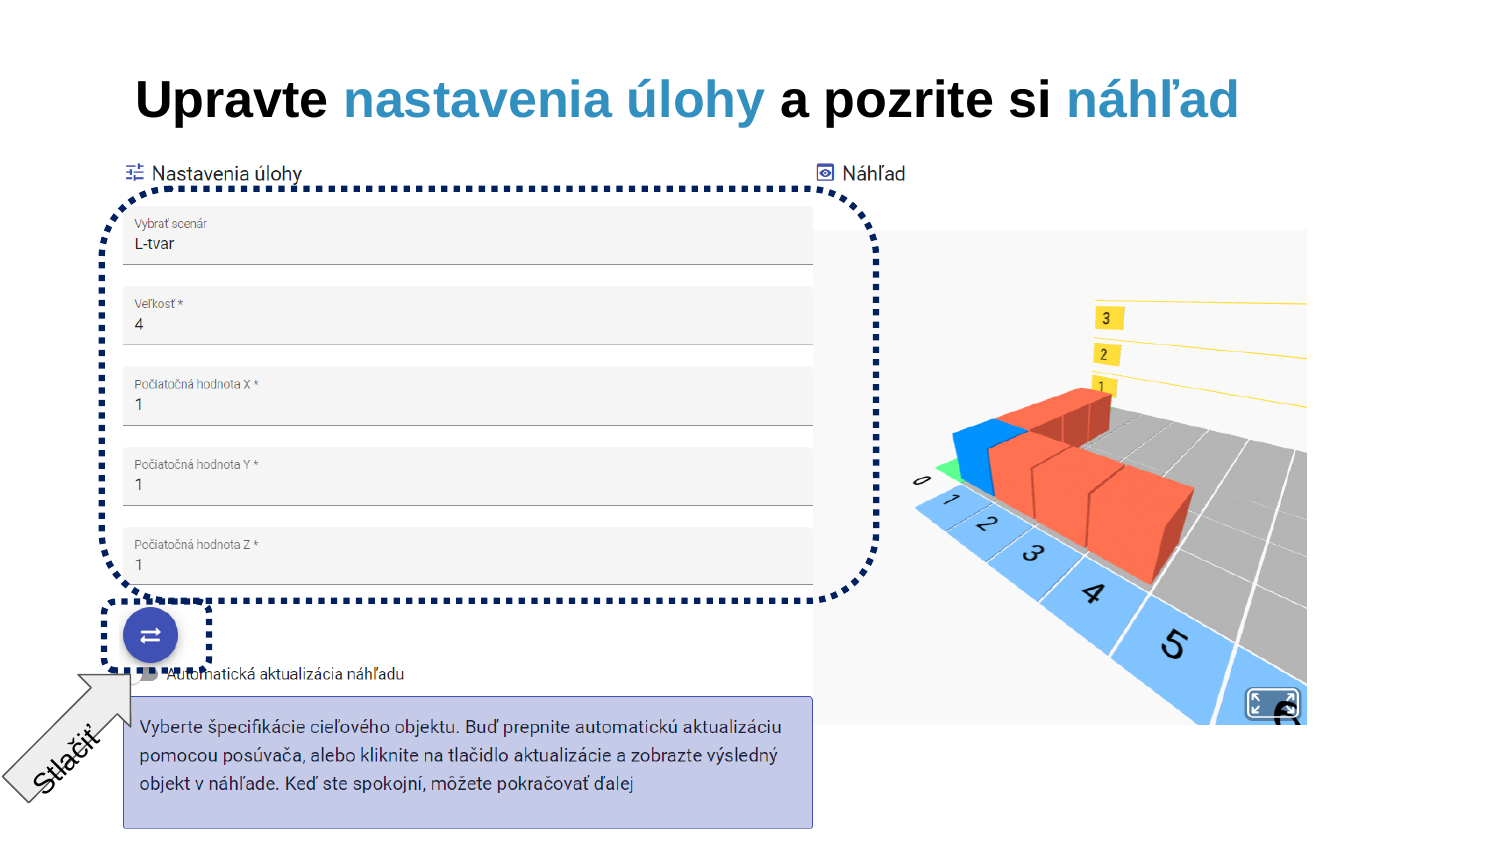

# Upravte nastavenia úlohy a pozrite si náhľad
Stlačiť